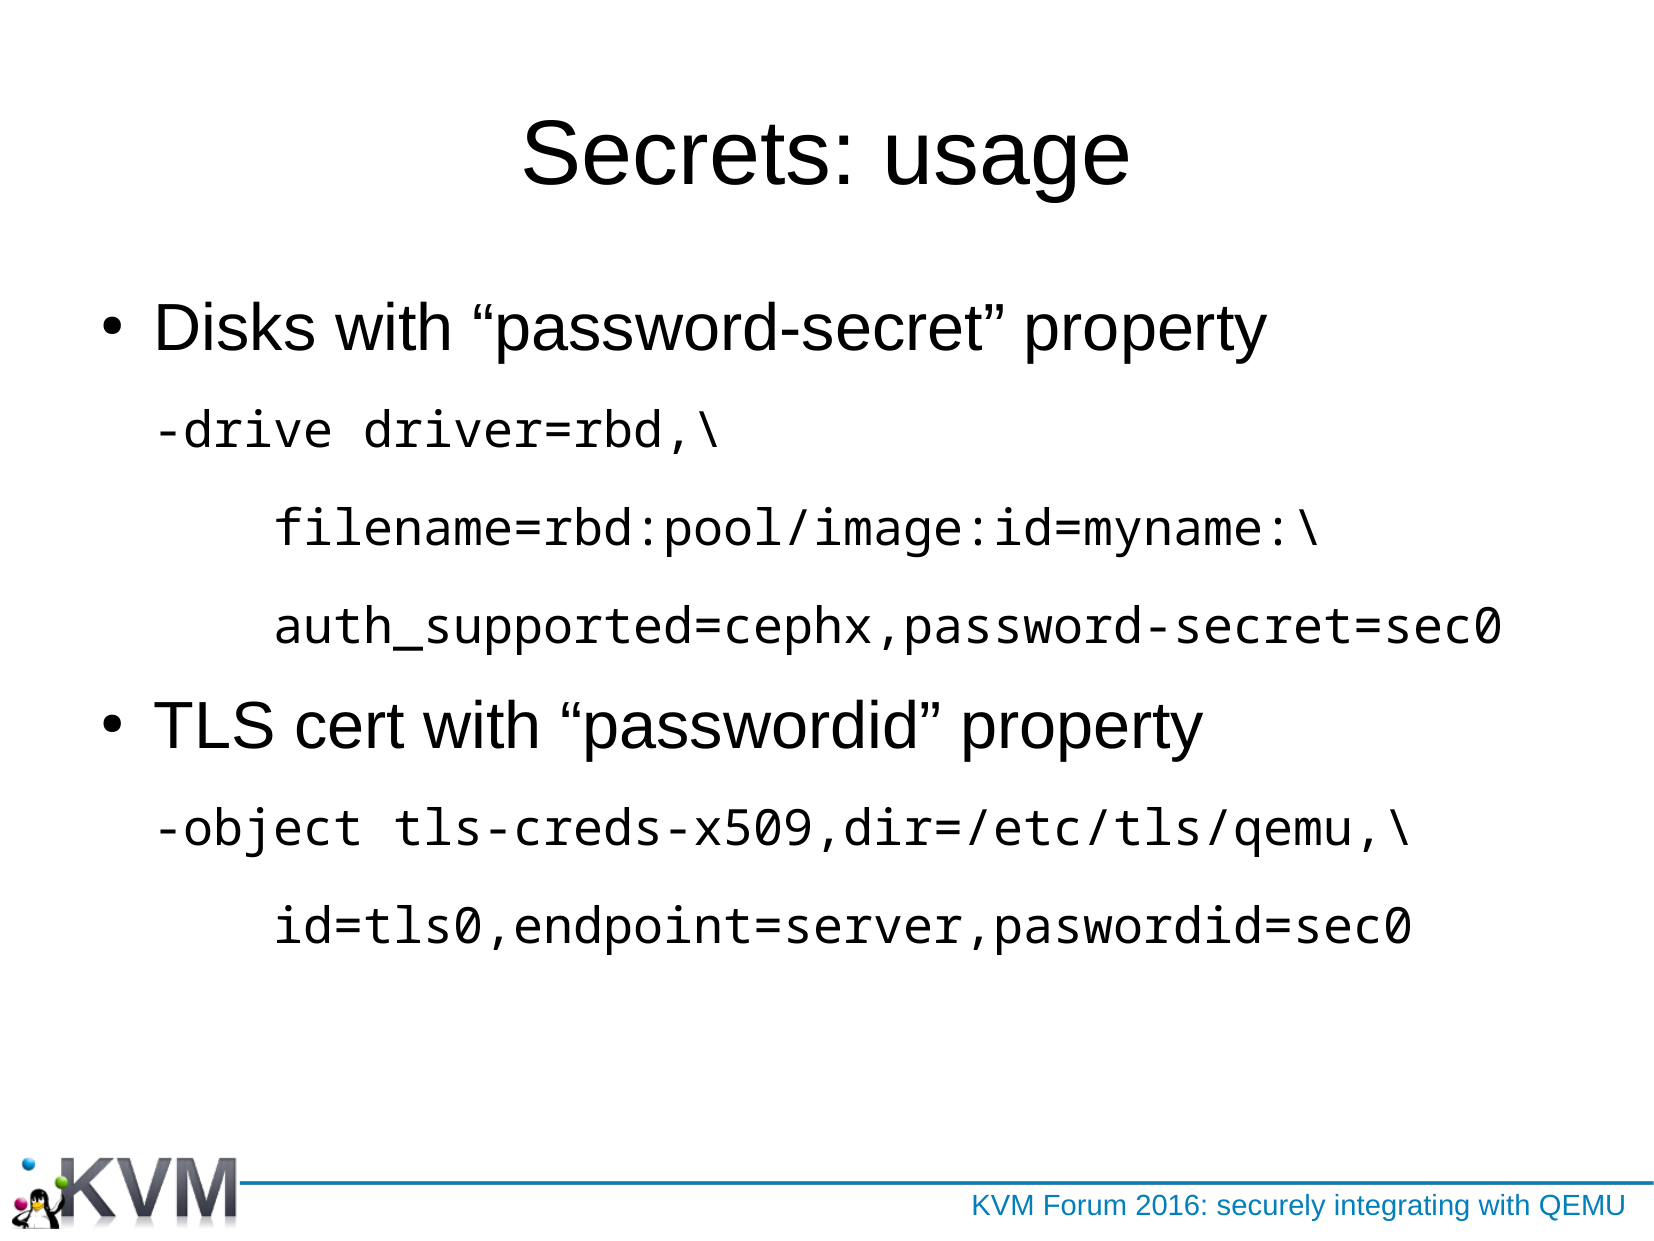

# Secrets: usage
Disks with “password-secret” property
-drive driver=rbd,\
 filename=rbd:pool/image:id=myname:\
 auth_supported=cephx,password-secret=sec0
TLS cert with “passwordid” property
-object tls-creds-x509,dir=/etc/tls/qemu,\
 id=tls0,endpoint=server,paswordid=sec0